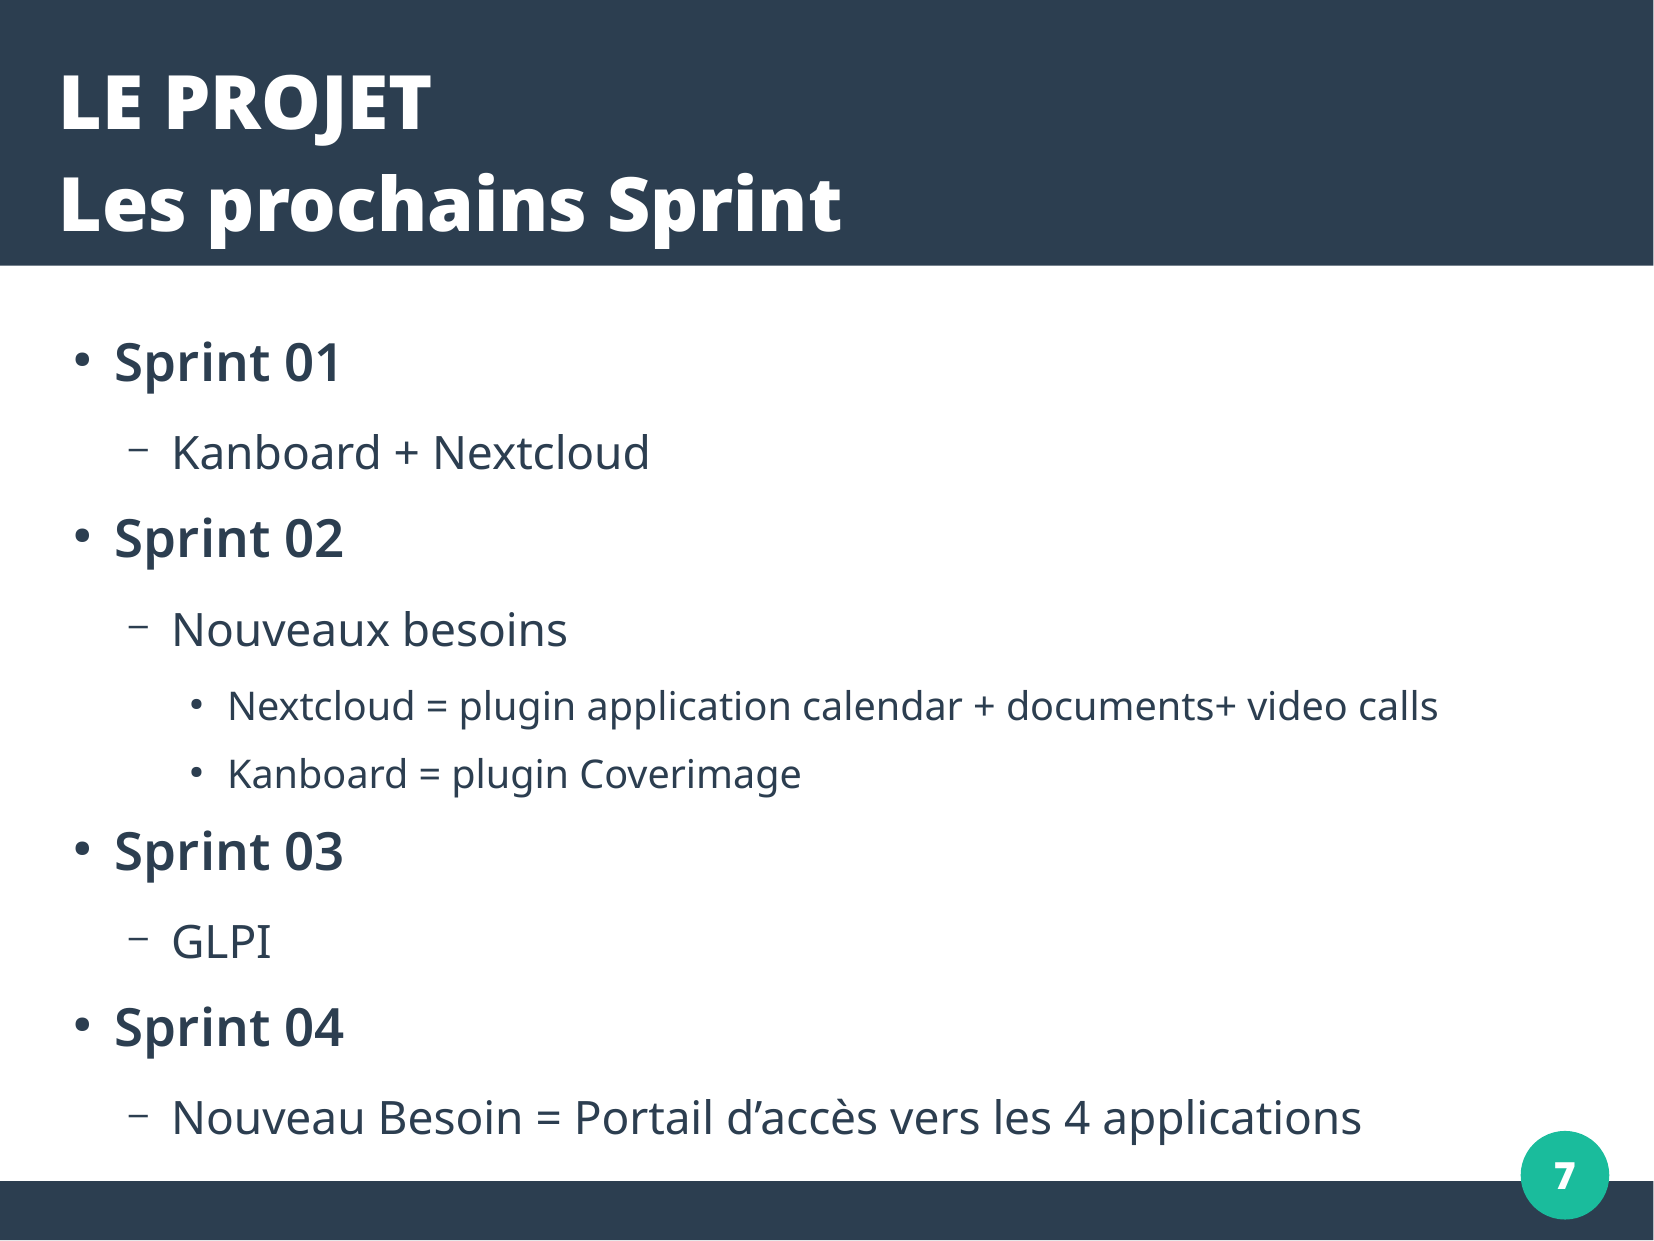

# LE PROJET Les prochains Sprint
Sprint 01
Kanboard + Nextcloud
Sprint 02
Nouveaux besoins
Nextcloud = plugin application calendar + documents+ video calls
Kanboard = plugin Coverimage
Sprint 03
GLPI
Sprint 04
Nouveau Besoin = Portail d’accès vers les 4 applications
7